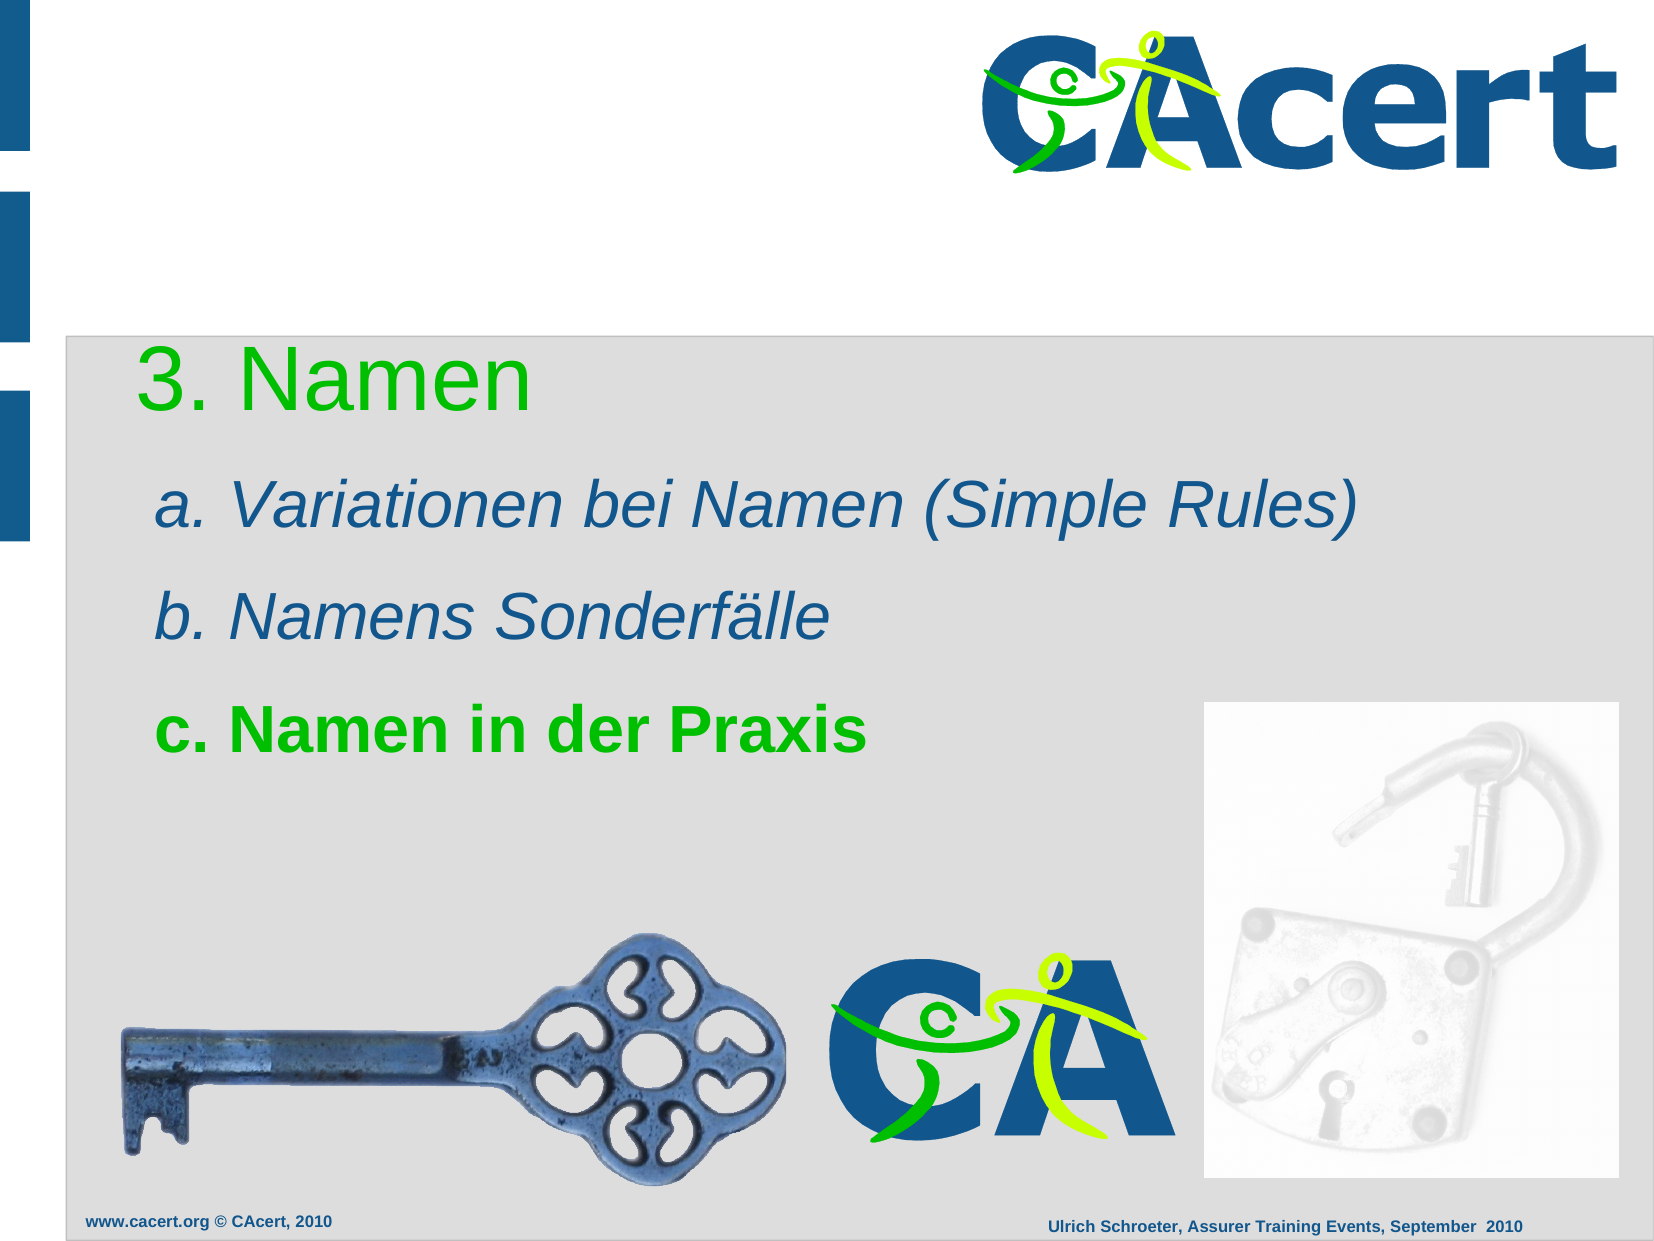

# 3. Namen a. Variationen bei Namen (Simple Rules) b. Namens Sonderfälle c. Namen in der Praxis